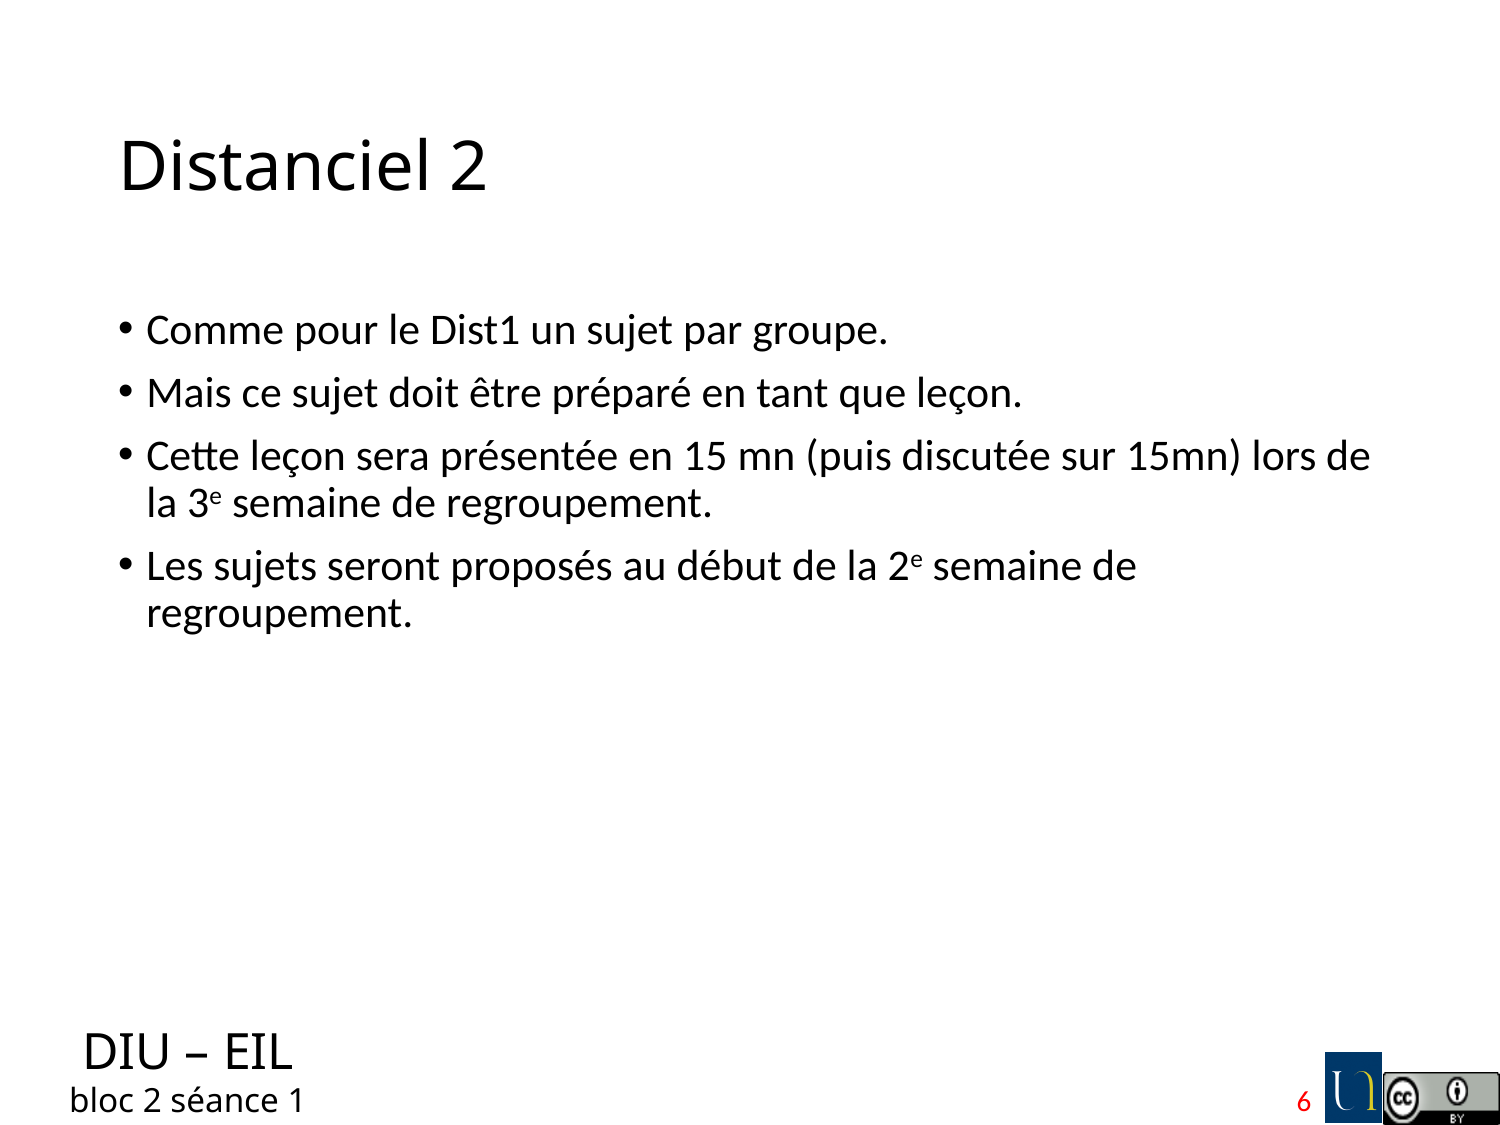

# Distanciel 2
Comme pour le Dist1 un sujet par groupe.
Mais ce sujet doit être préparé en tant que leçon.
Cette leçon sera présentée en 15 mn (puis discutée sur 15mn) lors de la 3e semaine de regroupement.
Les sujets seront proposés au début de la 2e semaine de regroupement.